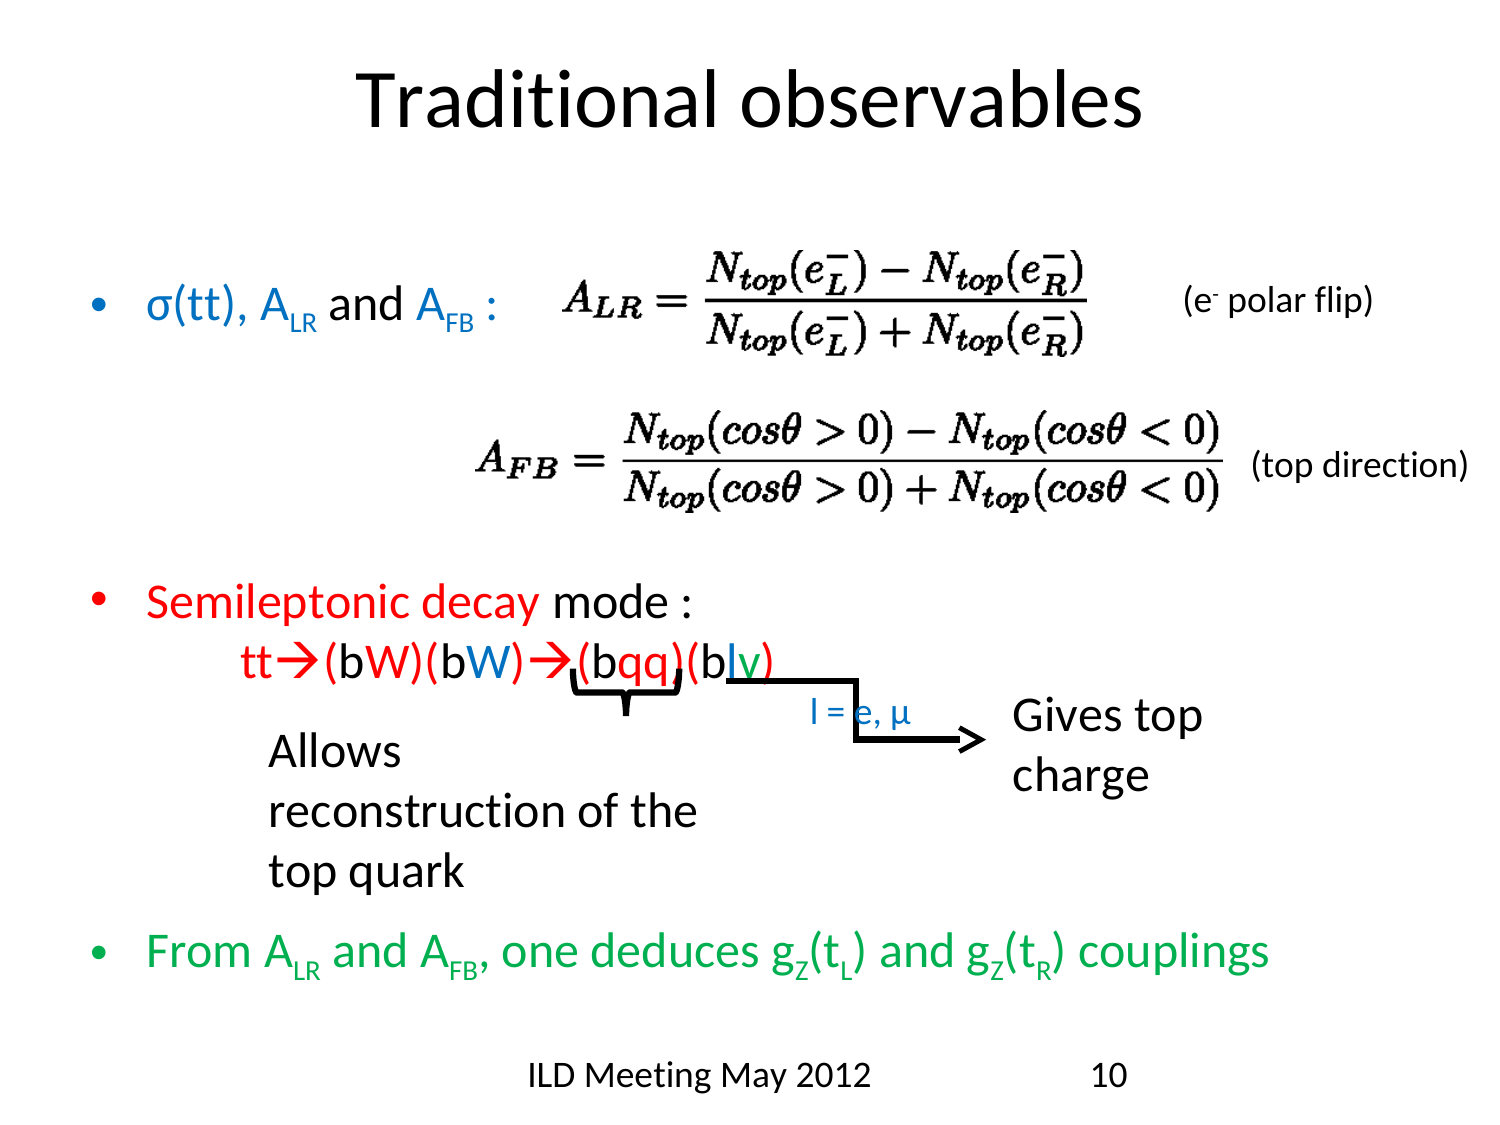

# Traditional observables
σ(tt), ALR and AFB :
Semileptonic decay mode :
	tt(bW)(bW)(bqq)(blv)
From ALR and AFB, one deduces gZ(tL) and gZ(tR) couplings
(e- polar flip)
(top direction)
Gives top charge
l = e, µ
Allows reconstruction of the top quark
10
ILD Meeting May 2012